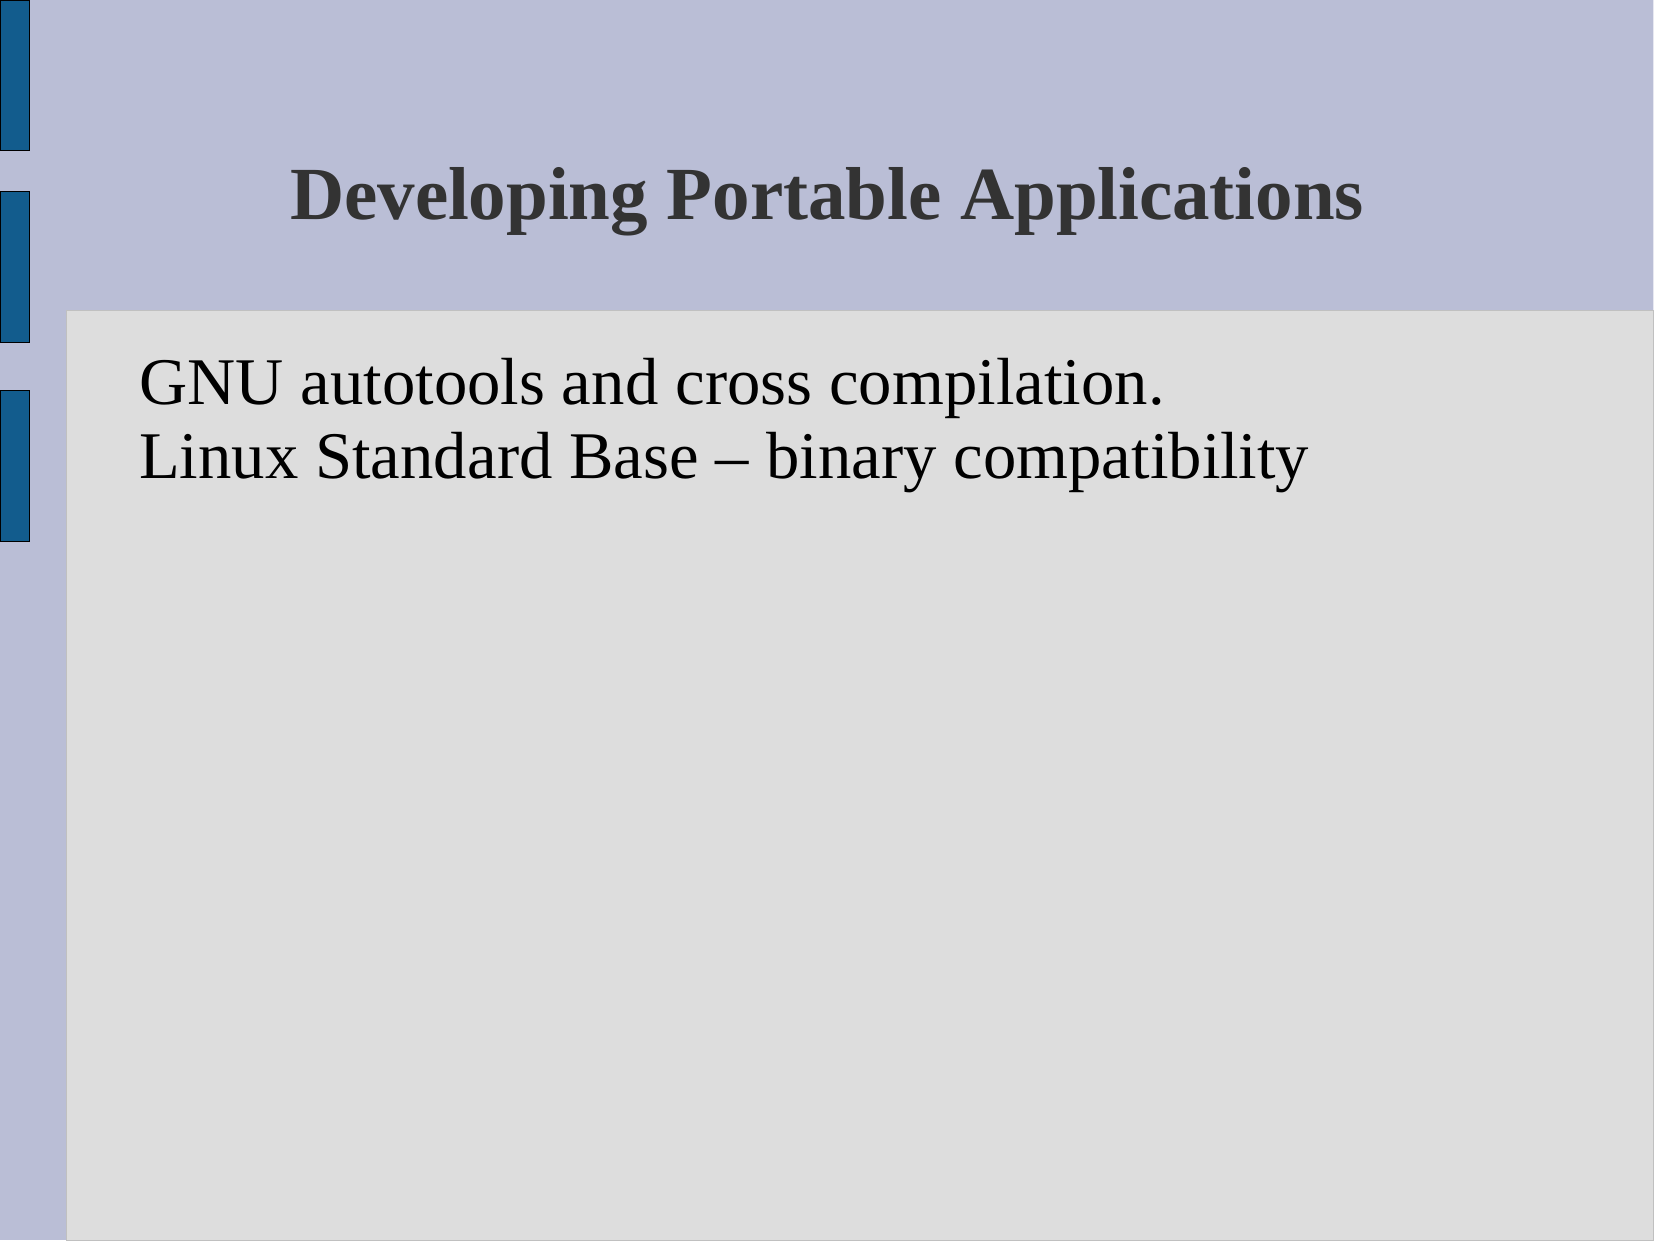

# Developing Portable Applications
GNU autotools and cross compilation.
Linux Standard Base – binary compatibility